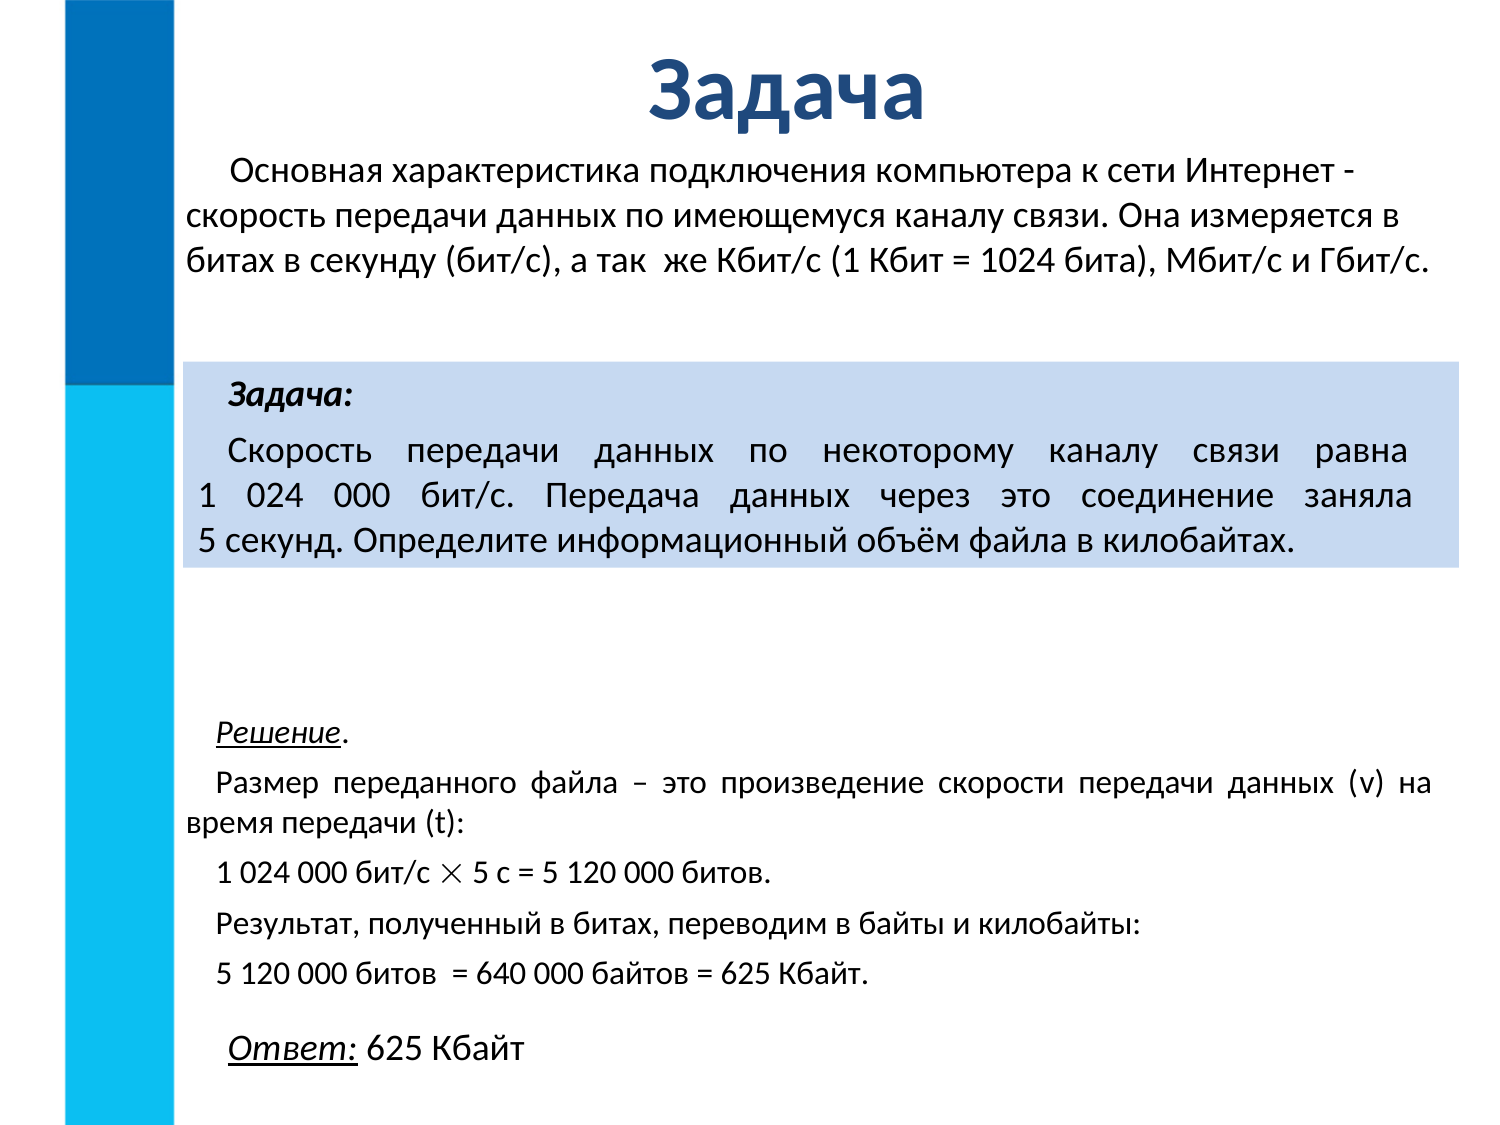

Задача
Основная характеристика подключения компьютера к сети Интернет - скорость передачи данных по имеющемуся каналу связи. Она измеряется в битах в секунду (бит/с), а так же Кбит/с (1 Кбит = 1024 бита), Мбит/с и Гбит/с.
Задача:
Скорость передачи данных по некоторому каналу связи равна
1 024 000 бит/c. Передача данных через это соединение заняла
5 секунд. Определите информационный объём файла в килобайтах.
Решение.
Размер переданного файла – это произведение скорости передачи данных (v) на время передачи (t):
1 024 000 бит/c  5 с = 5 120 000 битов.
Результат, полученный в битах, переводим в байты и килобайты:
5 120 000 битов = 640 000 байтов = 625 Кбайт.
Ответ: 625 Кбайт